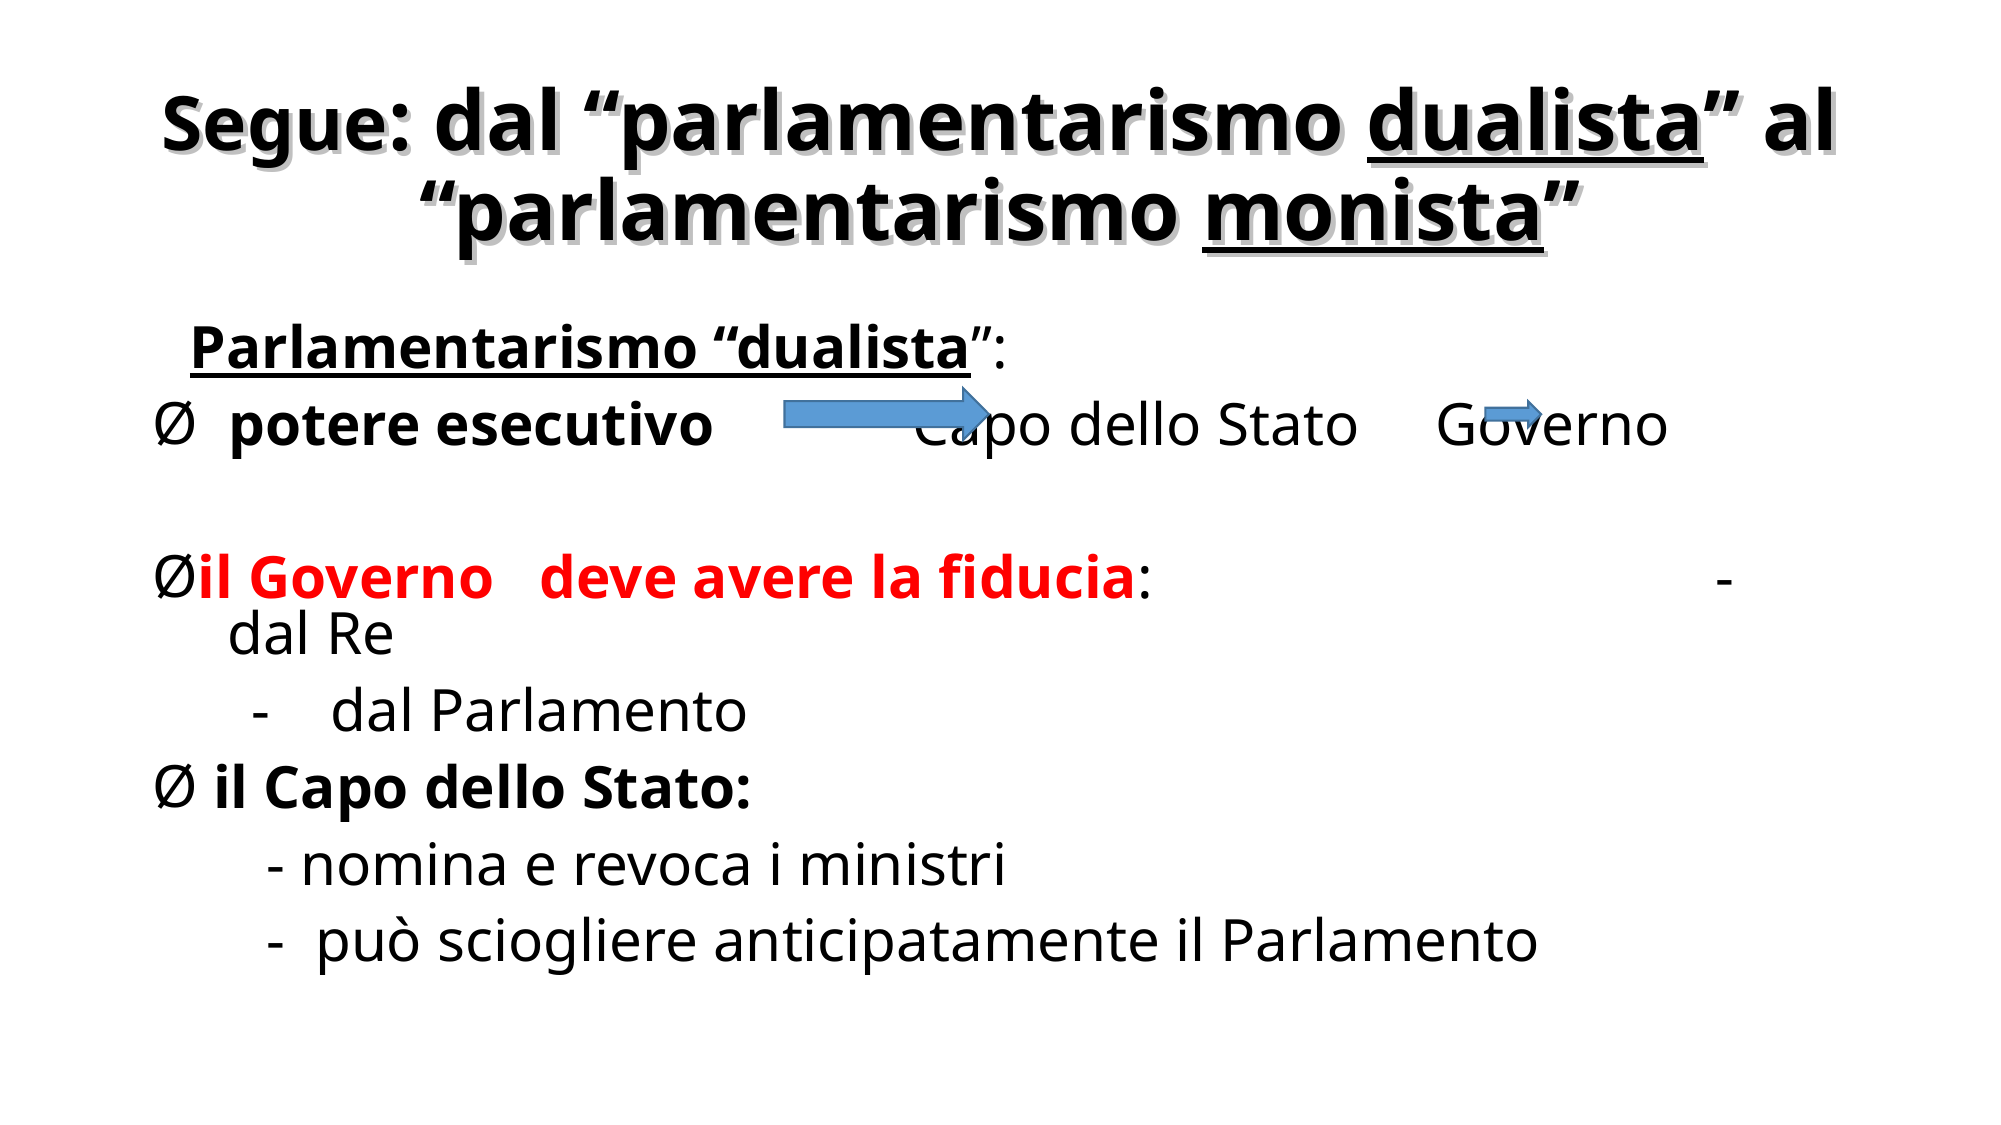

# Segue: dal “parlamentarismo dualista” al “parlamentarismo monista”
Parlamentarismo “dualista”:
 potere esecutivo Capo dello Stato Governo
il Governo deve avere la fiducia: - dal Re
 - dal Parlamento
 il Capo dello Stato:
 - nomina e revoca i ministri
 - può sciogliere anticipatamente il Parlamento